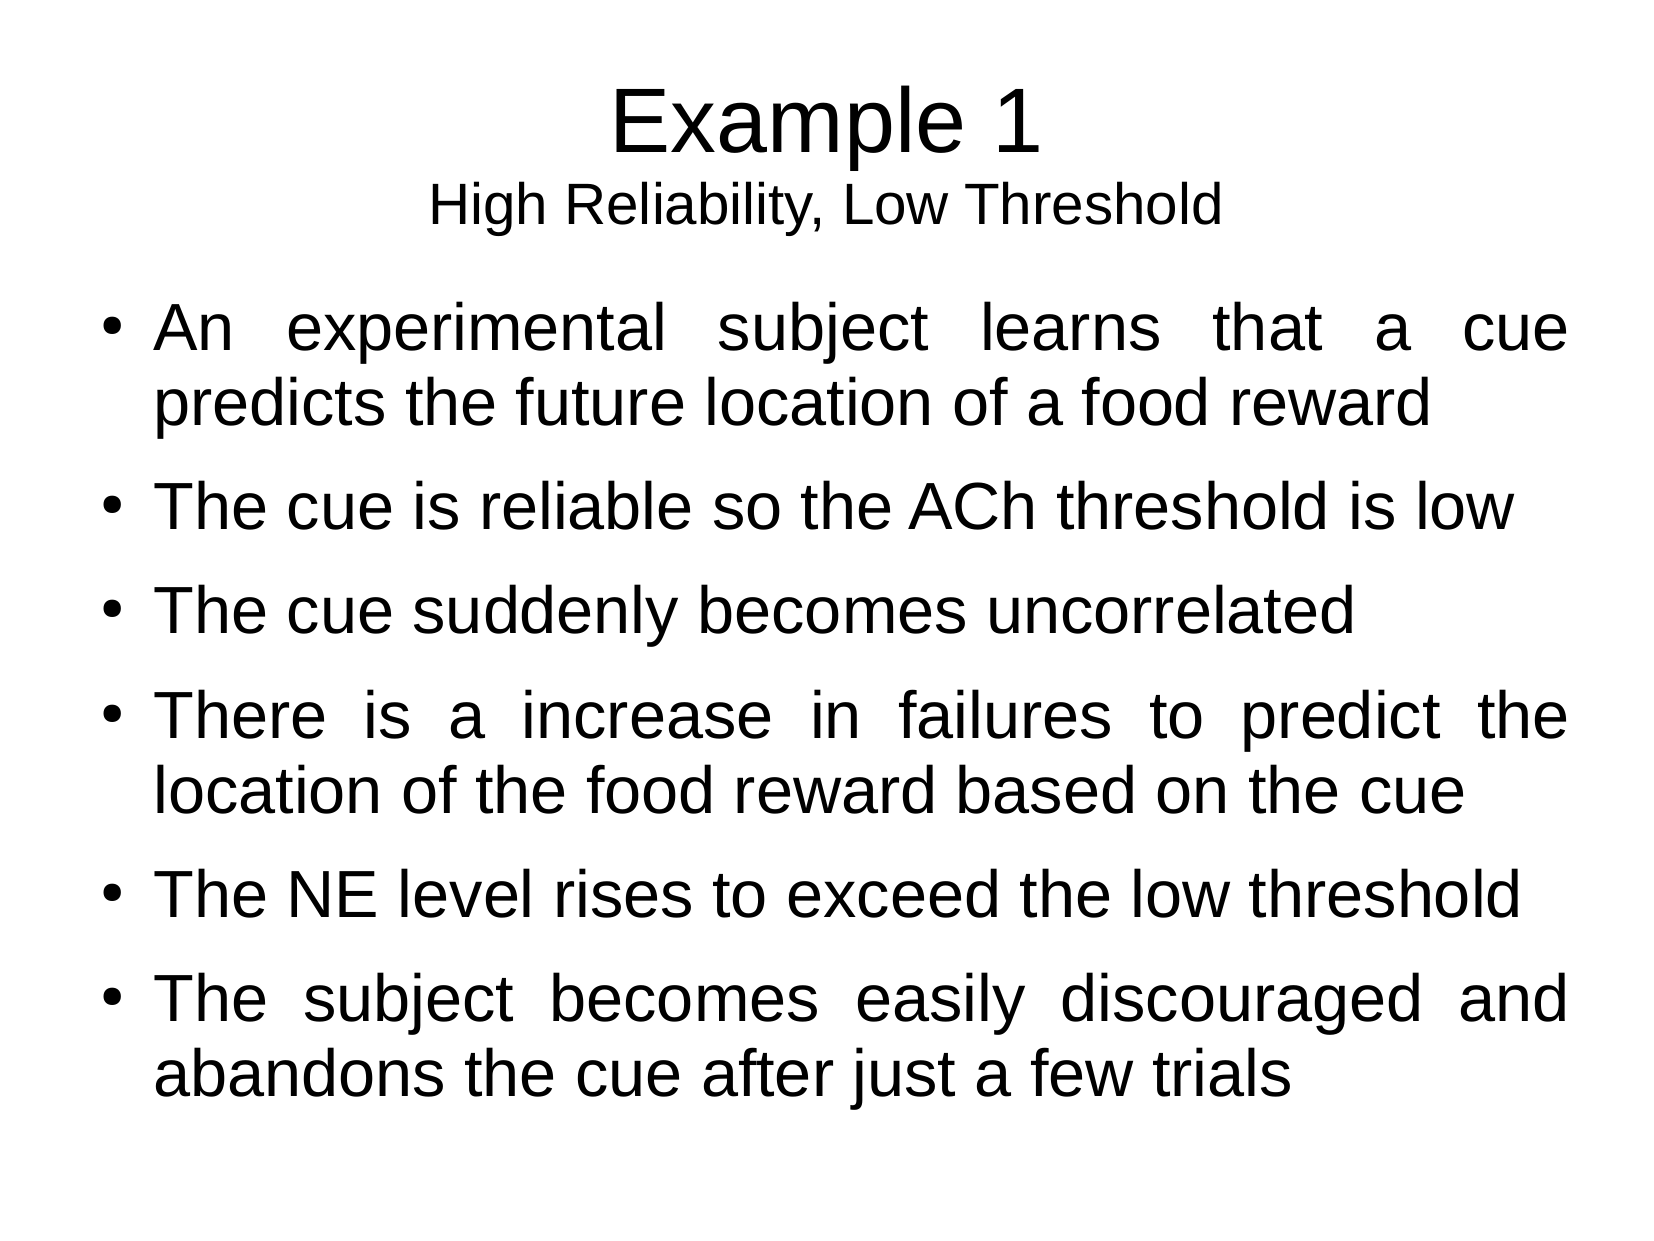

# Example 1 High Reliability, Low Threshold
An experimental subject learns that a cue predicts the future location of a food reward
The cue is reliable so the ACh threshold is low
The cue suddenly becomes uncorrelated
There is a increase in failures to predict the location of the food reward based on the cue
The NE level rises to exceed the low threshold
The subject becomes easily discouraged and abandons the cue after just a few trials